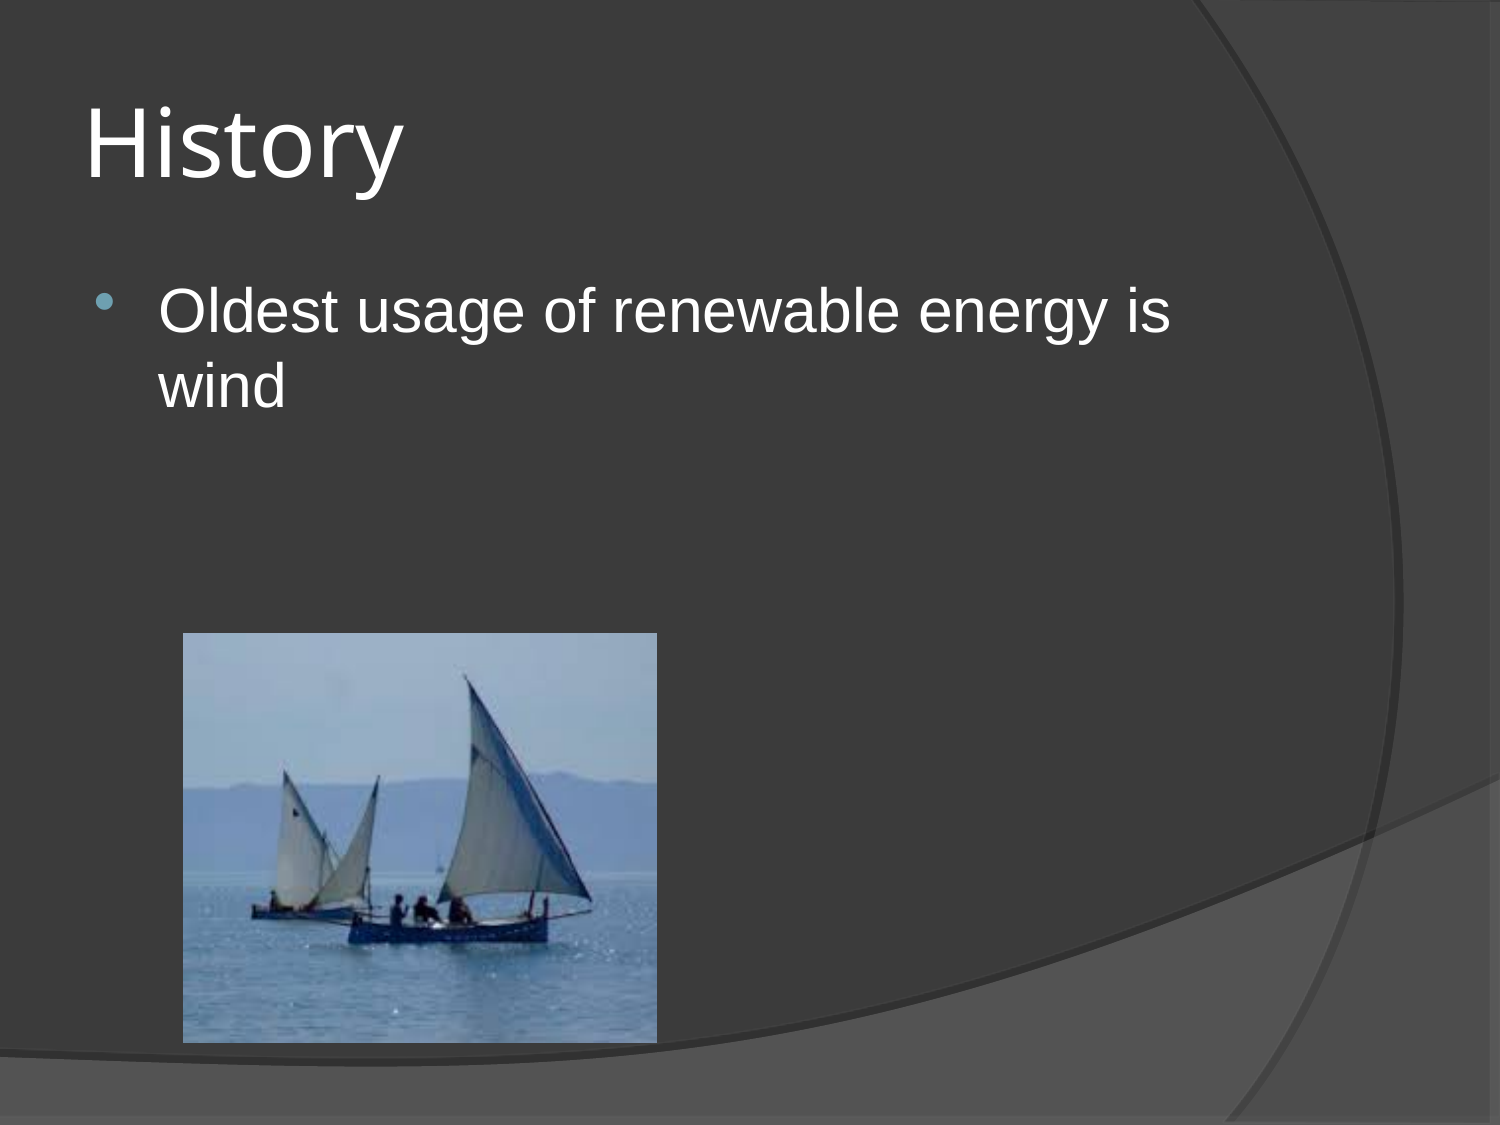

# History
Oldest usage of renewable energy is wind